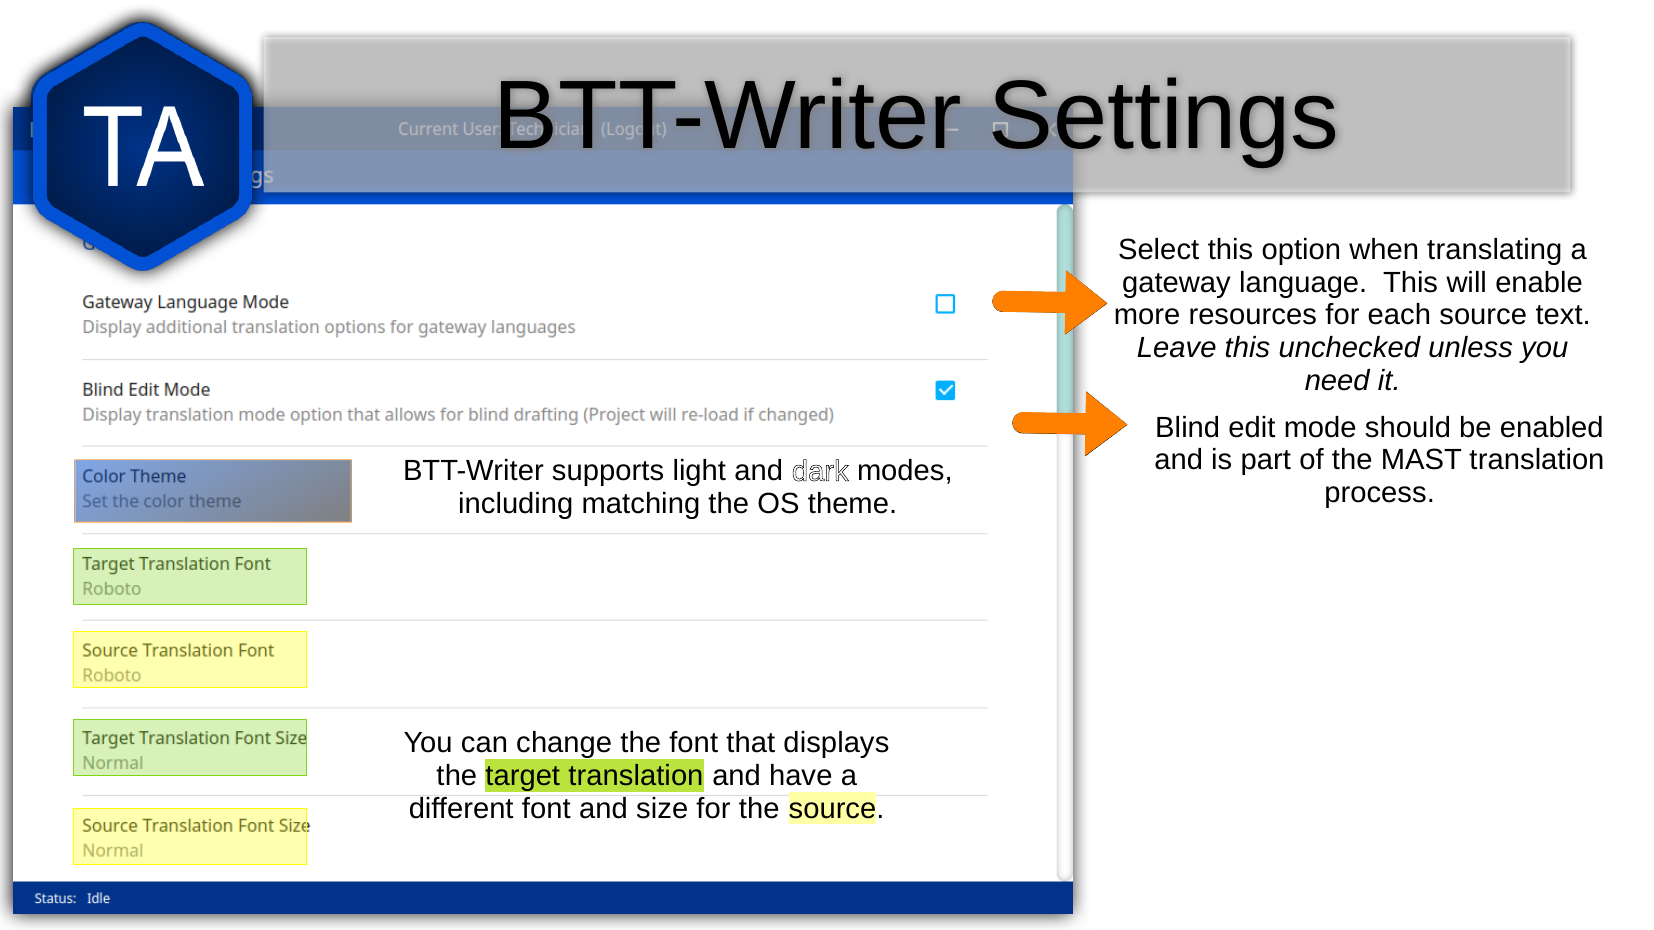

# BTT-Writer Settings
Select this option when translating a gateway language. This will enable more resources for each source text.
Leave this unchecked unless you need it.
Blind edit mode should be enabled and is part of the MAST translation process.
BTT-Writer supports light and dark modes, including matching the OS theme.
You can change the font that displays the target translation and have a different font and size for the source.